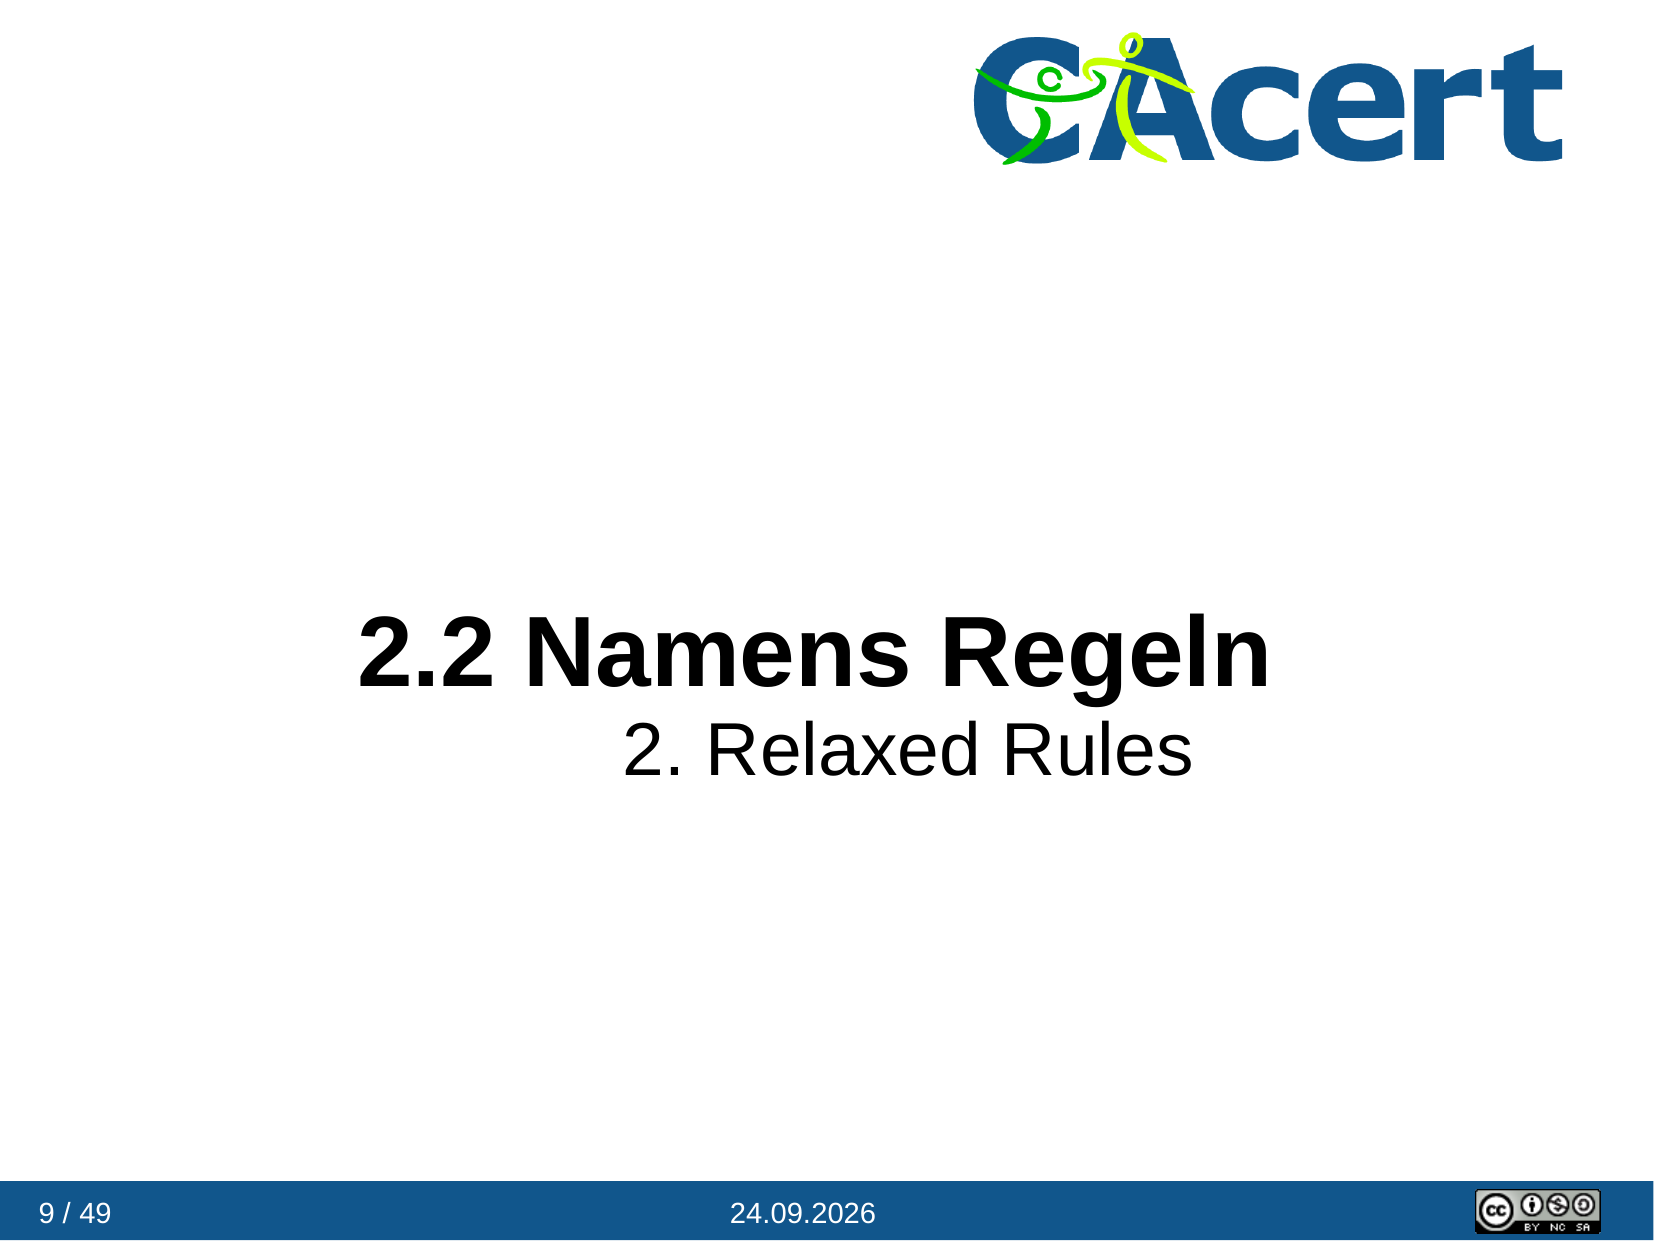

#
2.2 Namens Regeln
 2. Relaxed Rules